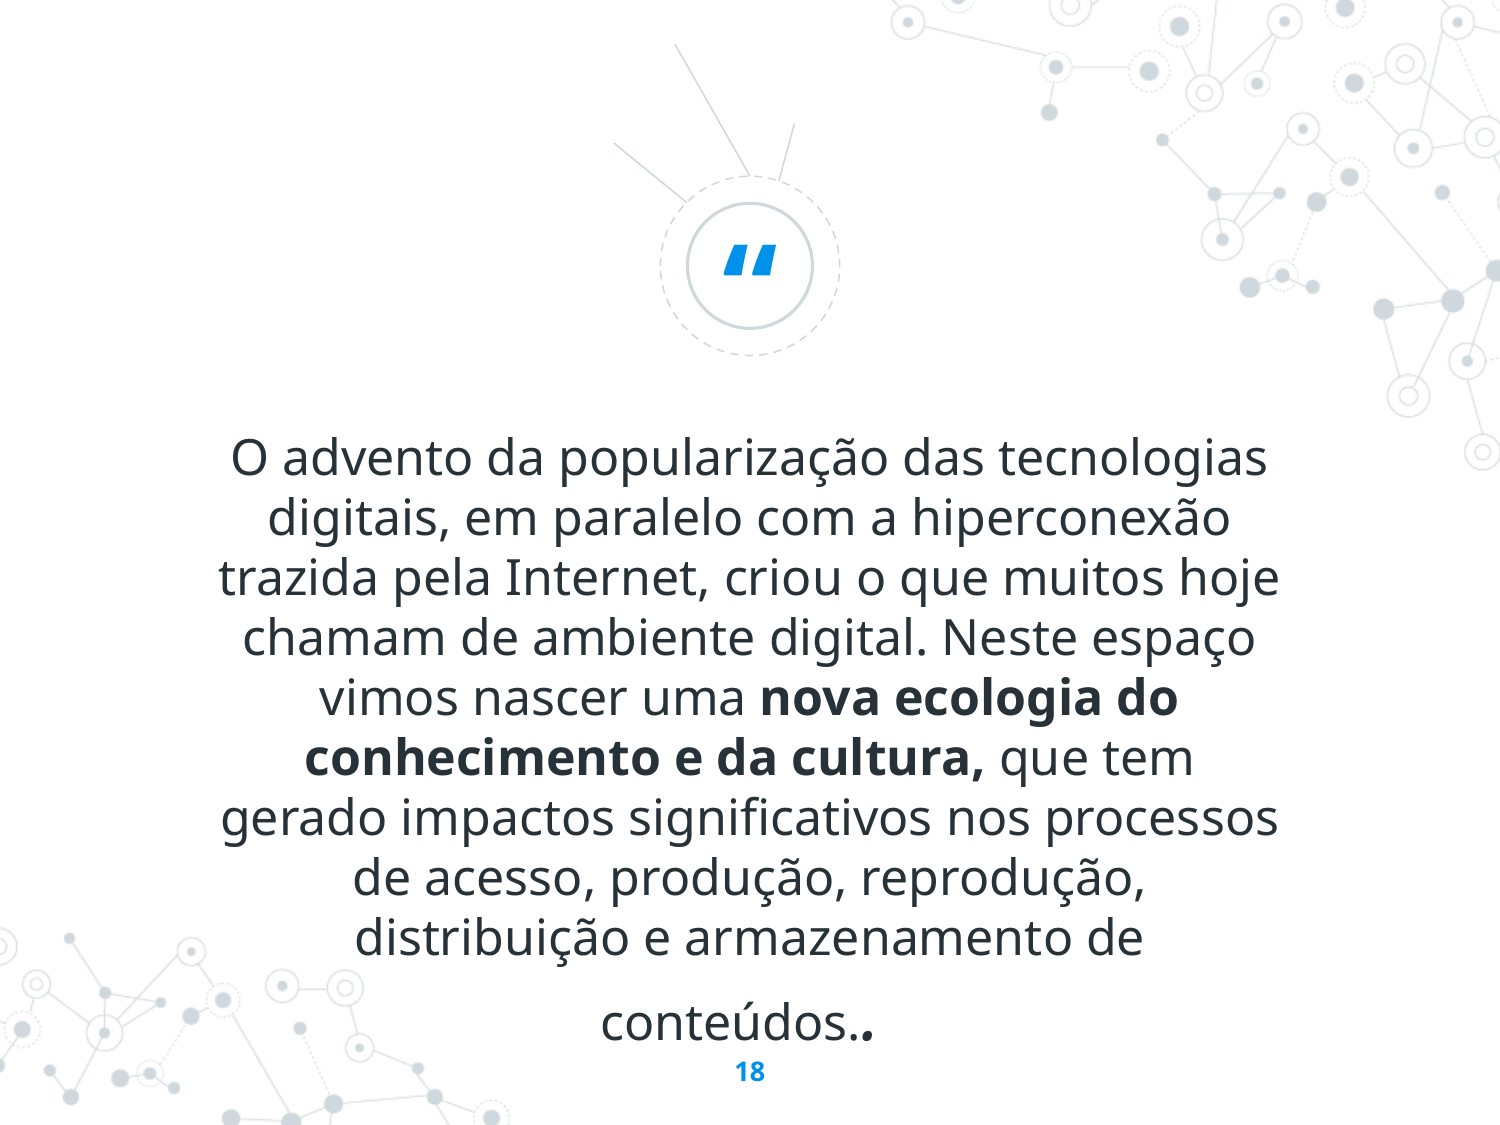

# O advento da popularização das tecnologias digitais, em paralelo com a hiperconexão trazida pela Internet, criou o que muitos hoje chamam de ambiente digital. Neste espaço vimos nascer uma nova ecologia do conhecimento e da cultura, que tem gerado impactos significativos nos processos de acesso, produção, reprodução, distribuição e armazenamento de conteúdos..